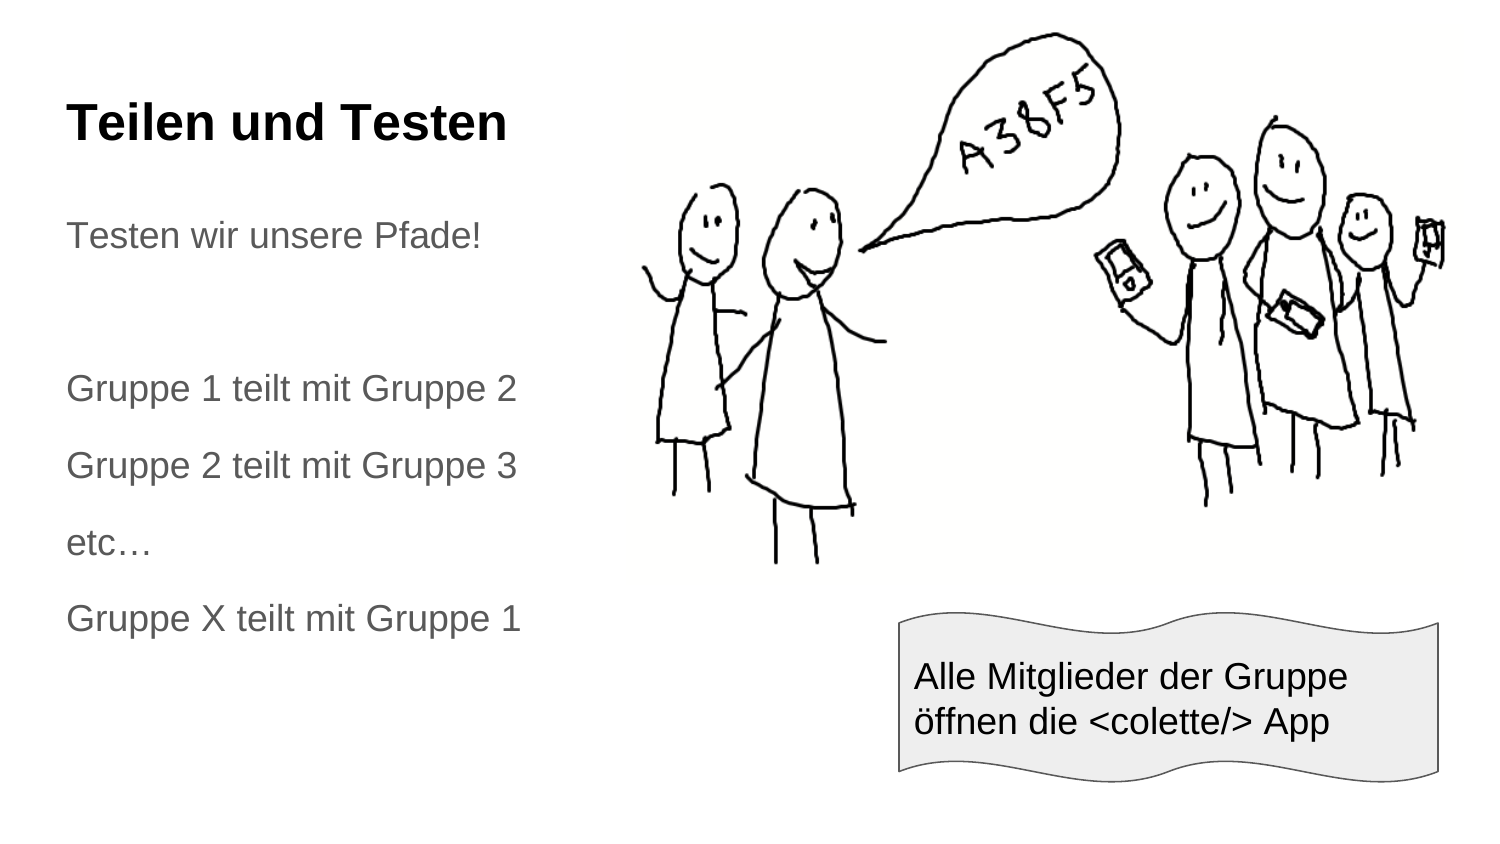

# Teilen und Testen
Testen wir unsere Pfade!
Gruppe 1 teilt mit Gruppe 2
Gruppe 2 teilt mit Gruppe 3
etc…
Gruppe X teilt mit Gruppe 1
Alle Mitglieder der Gruppe
öffnen die <colette/> App